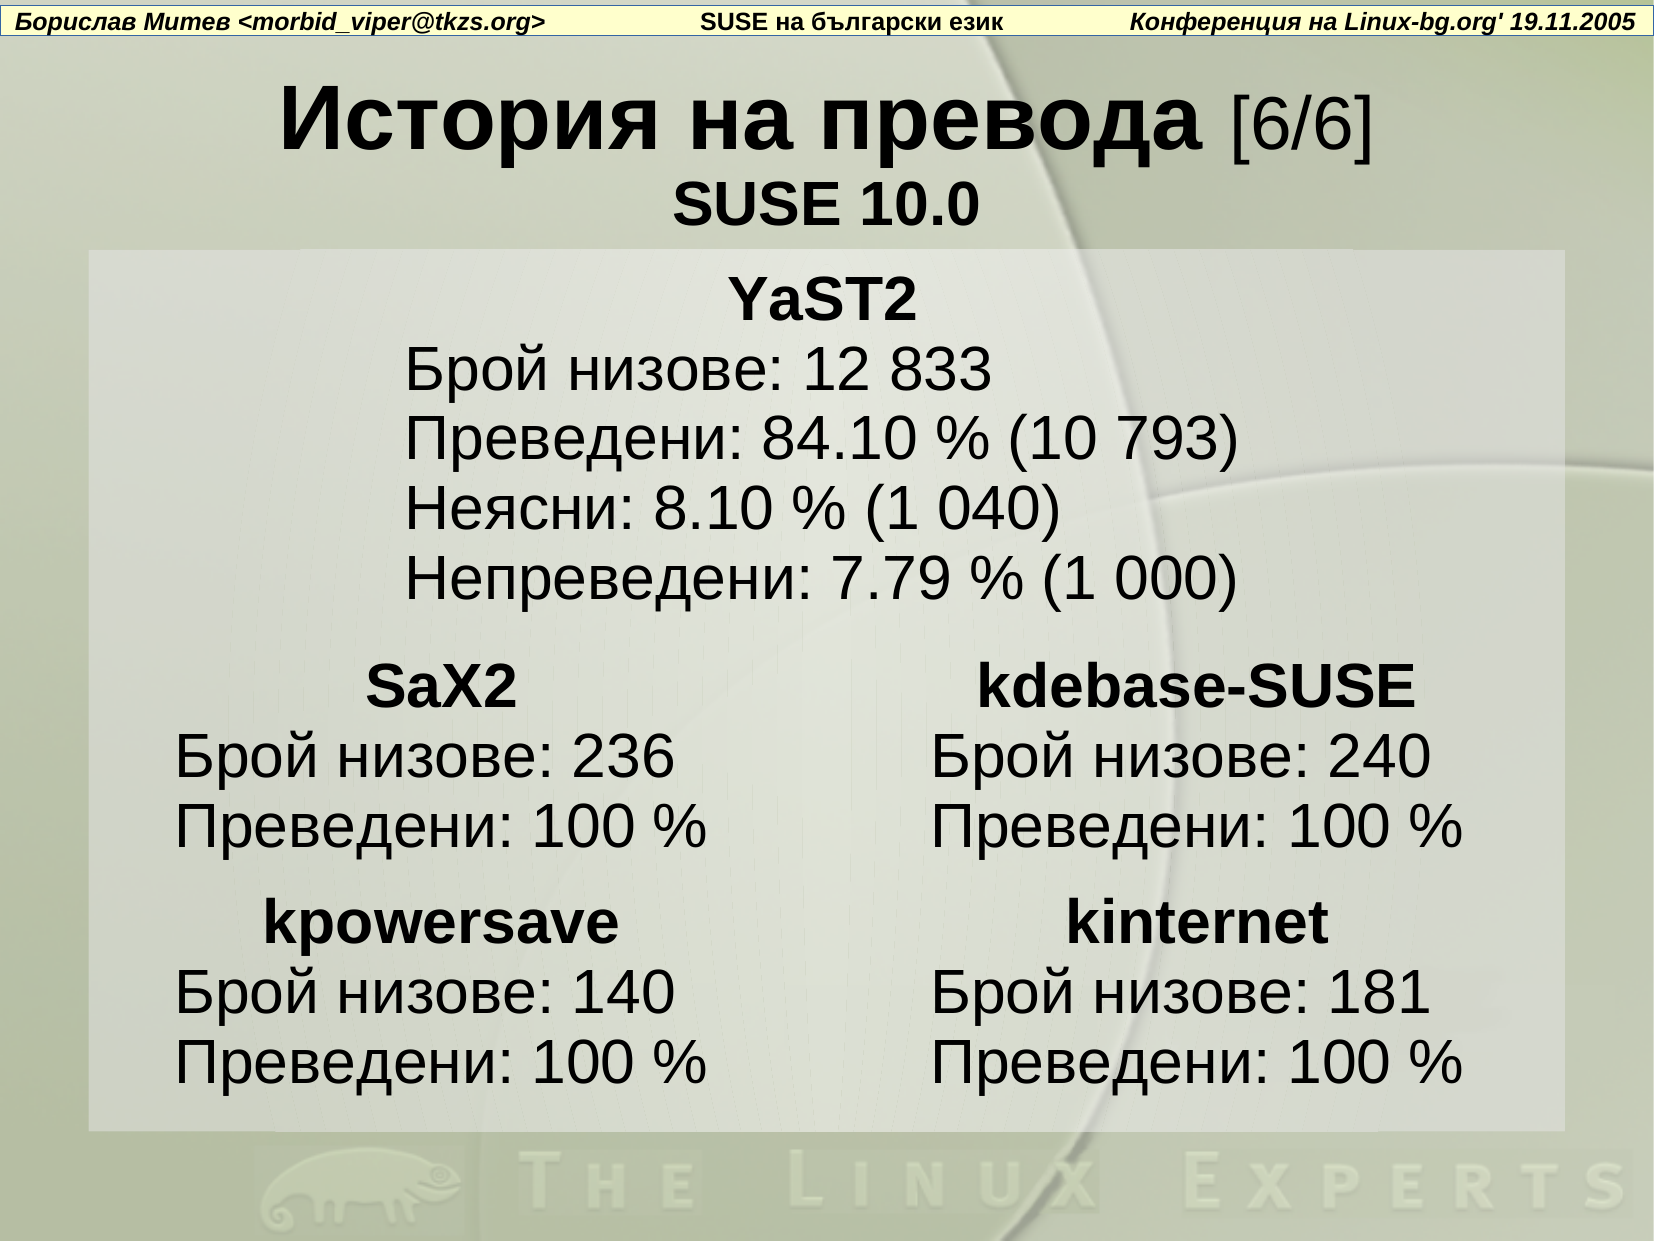

# История на превода [6/6] SUSE 10.0
YaST2
Брой низове: 12 833
Преведени: 84.10 % (10 793)
Неясни: 8.10 % (1 040)
Непреведени: 7.79 % (1 000)
SaX2
Брой низове: 236
Преведени: 100 %
kdebase-SUSE
Брой низове: 240
Преведени: 100 %
kpowersave
Брой низове: 140
Преведени: 100 %
kinternet
Брой низове: 181
Преведени: 100 %